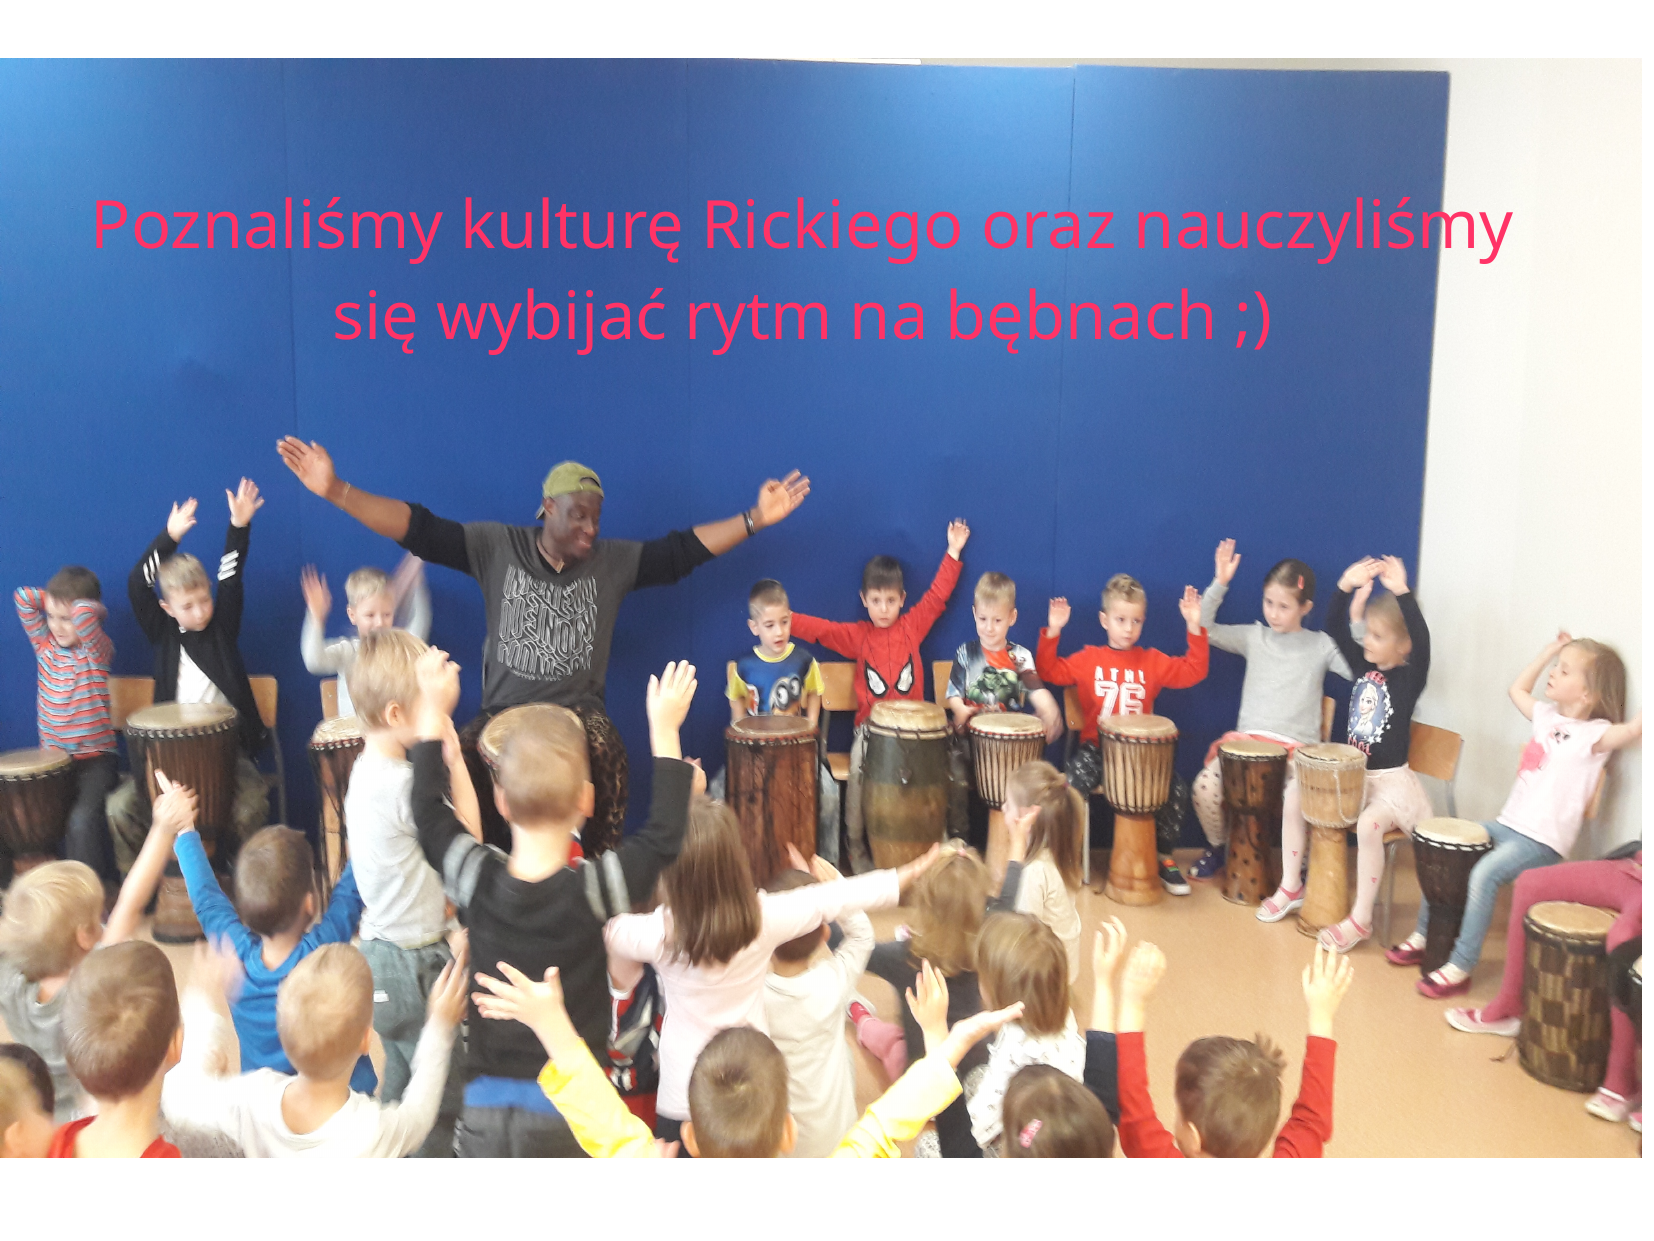

Poznaliśmy kulturę Rickiego oraz nauczyliśmy się wybijać rytm na bębnach ;)
#